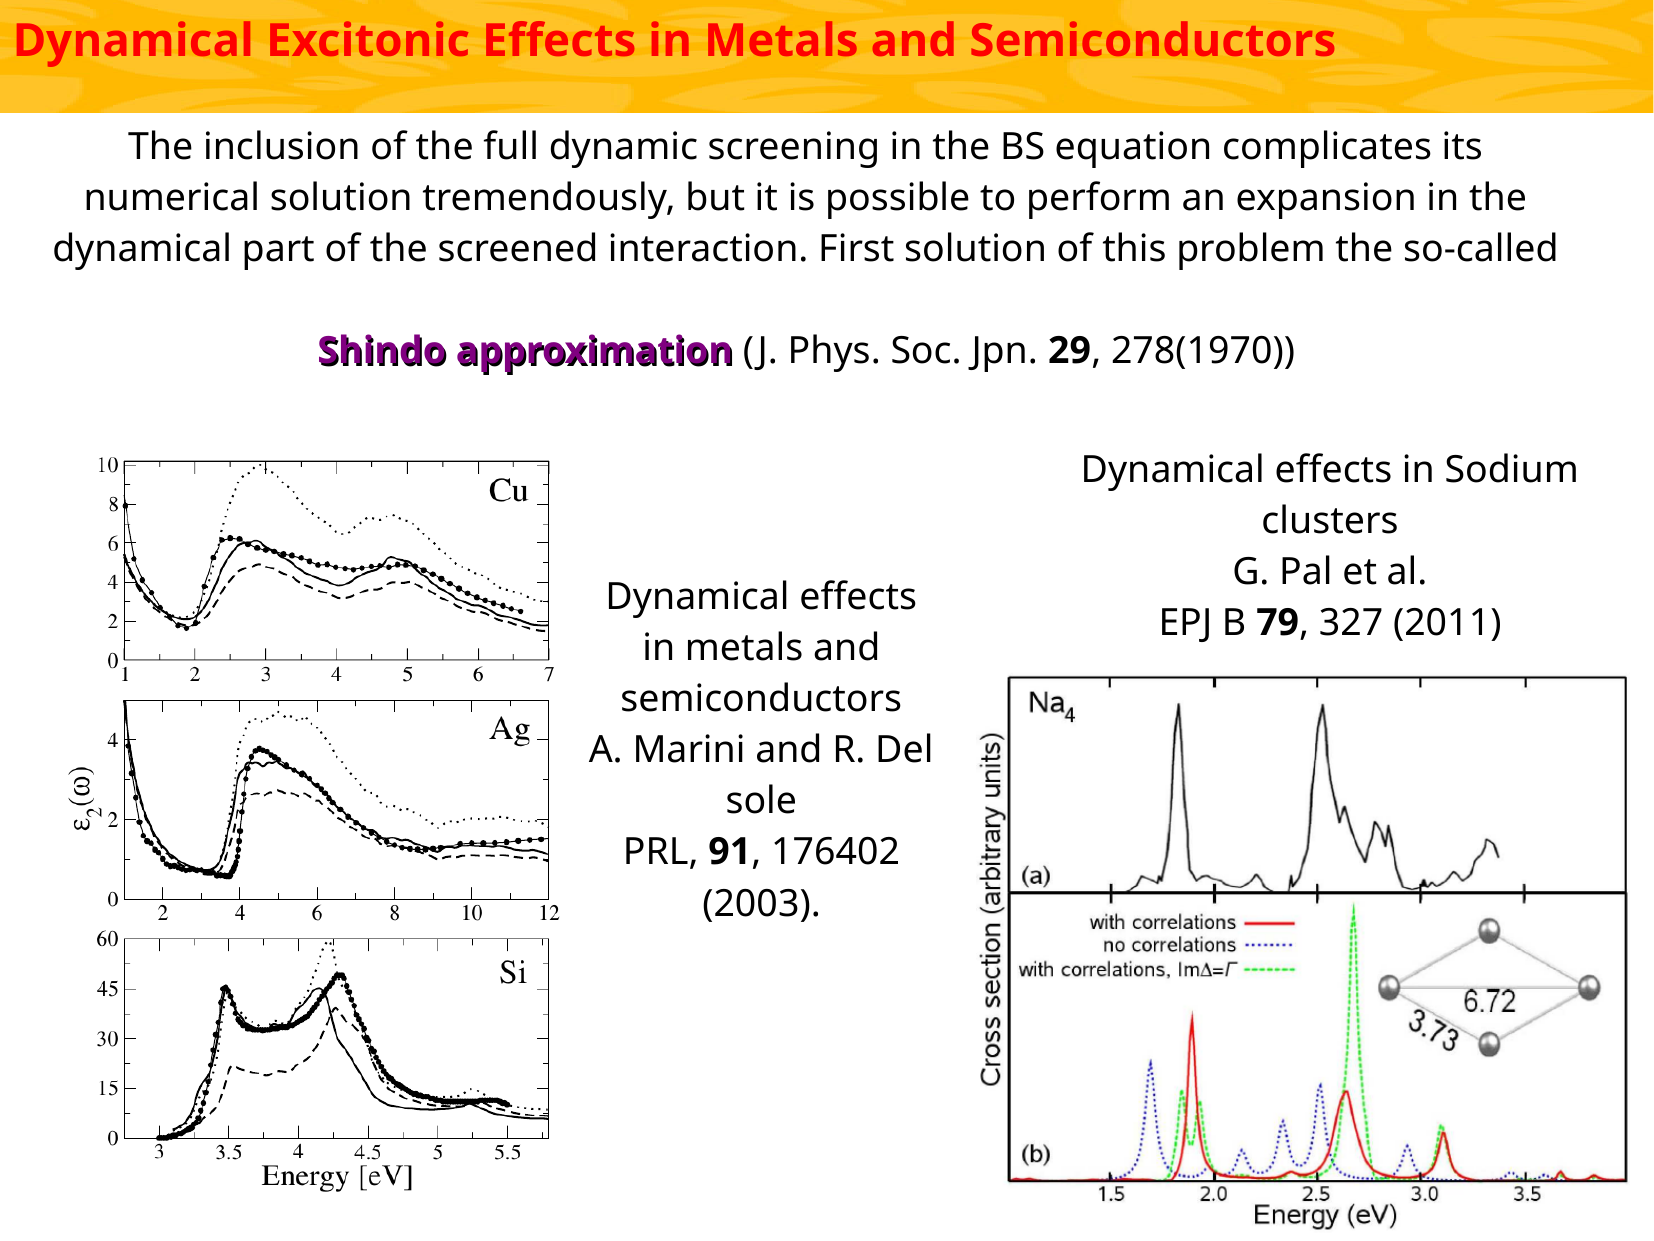

Dynamical Excitonic Effects in Metals and Semiconductors
The inclusion of the full dynamic screening in the BS equation complicates its numerical solution tremendously, but it is possible to perform an expansion in the dynamical part of the screened interaction. First solution of this problem the so-called
Shindo approximation (J. Phys. Soc. Jpn. 29, 278(1970))
Dynamical effects in Sodium clusters
G. Pal et al.
EPJ B 79, 327 (2011)
Dynamical effects
in metals and semiconductors
A. Marini and R. Del sole
PRL, 91, 176402 (2003).